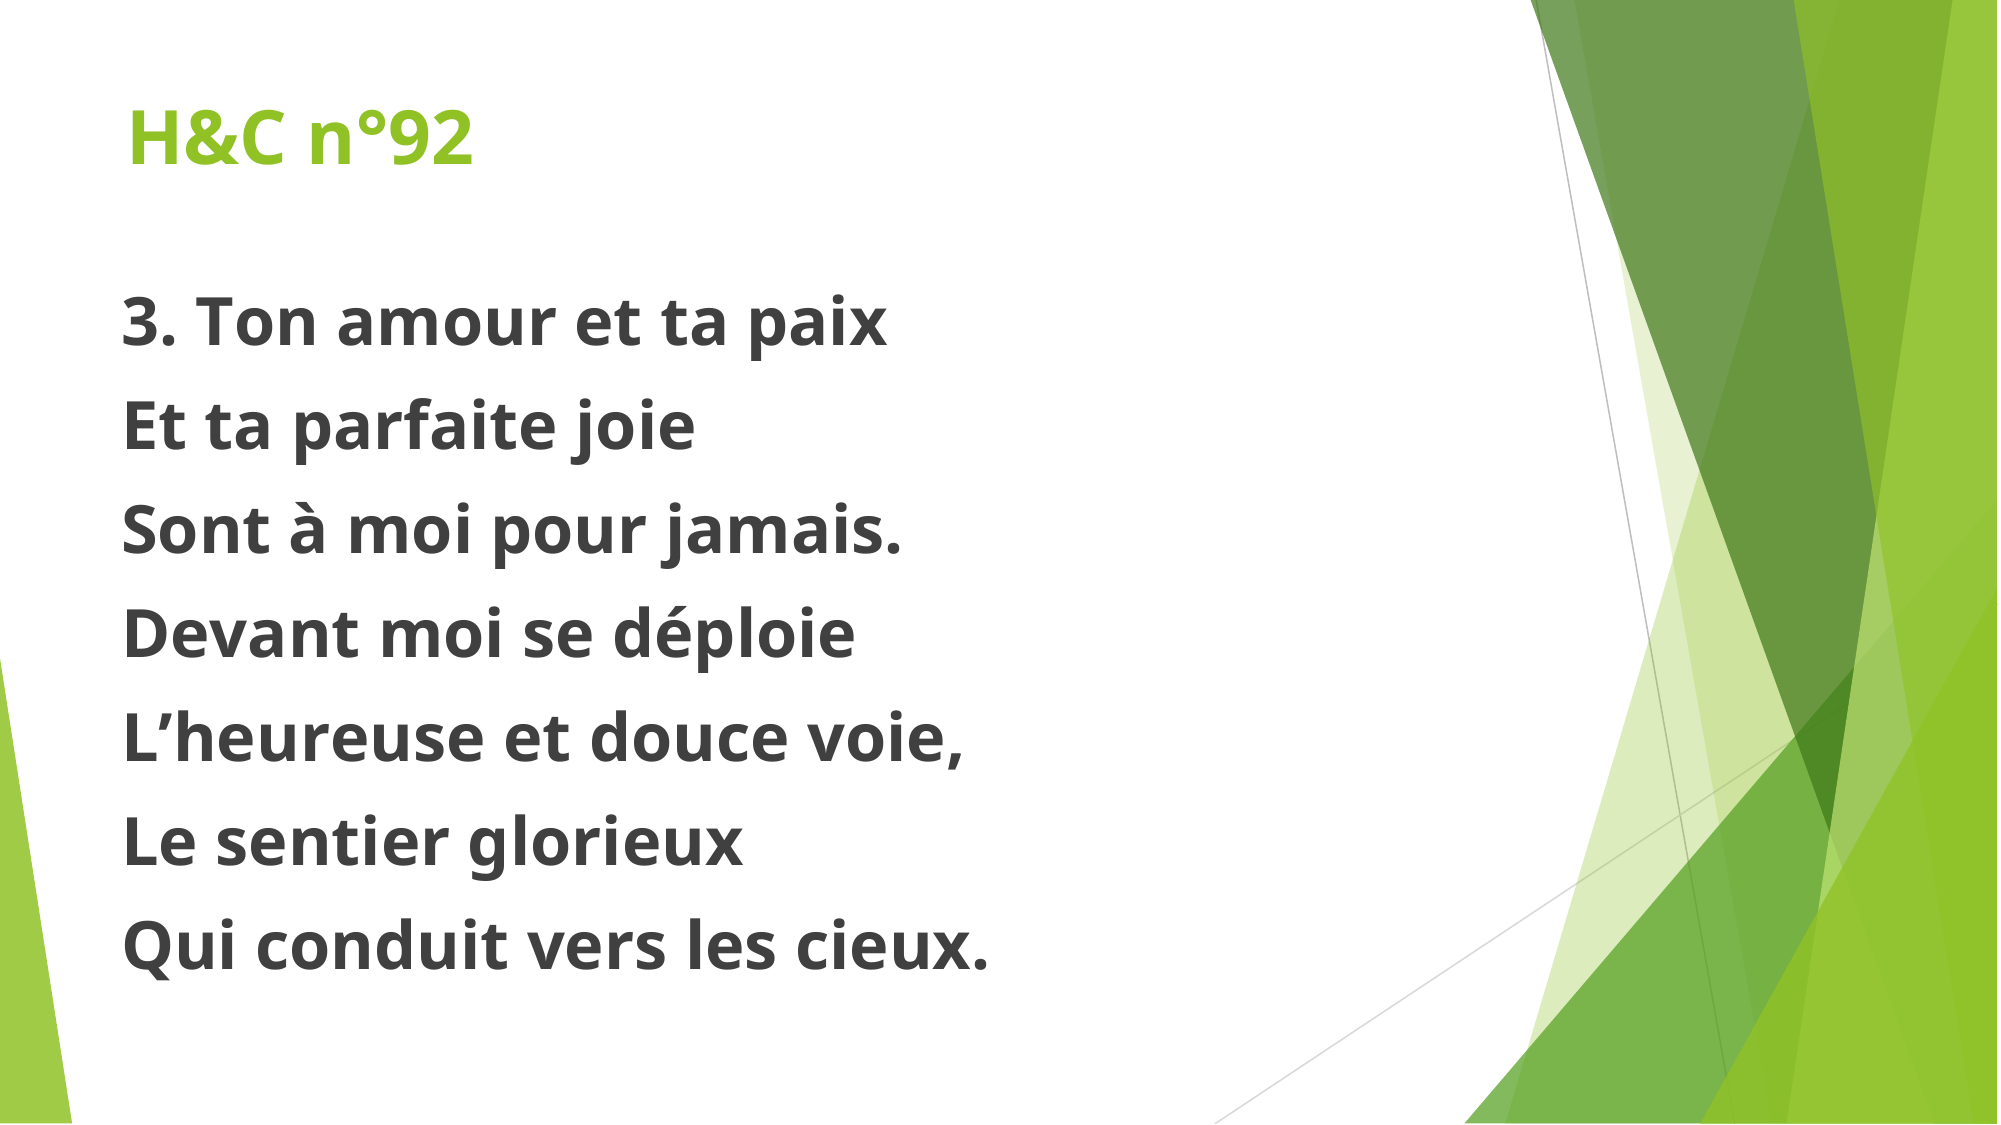

H&C n°92
3. Ton amour et ta paix
Et ta parfaite joie
Sont à moi pour jamais.
Devant moi se déploie
L’heureuse et douce voie,
Le sentier glorieux
Qui conduit vers les cieux.